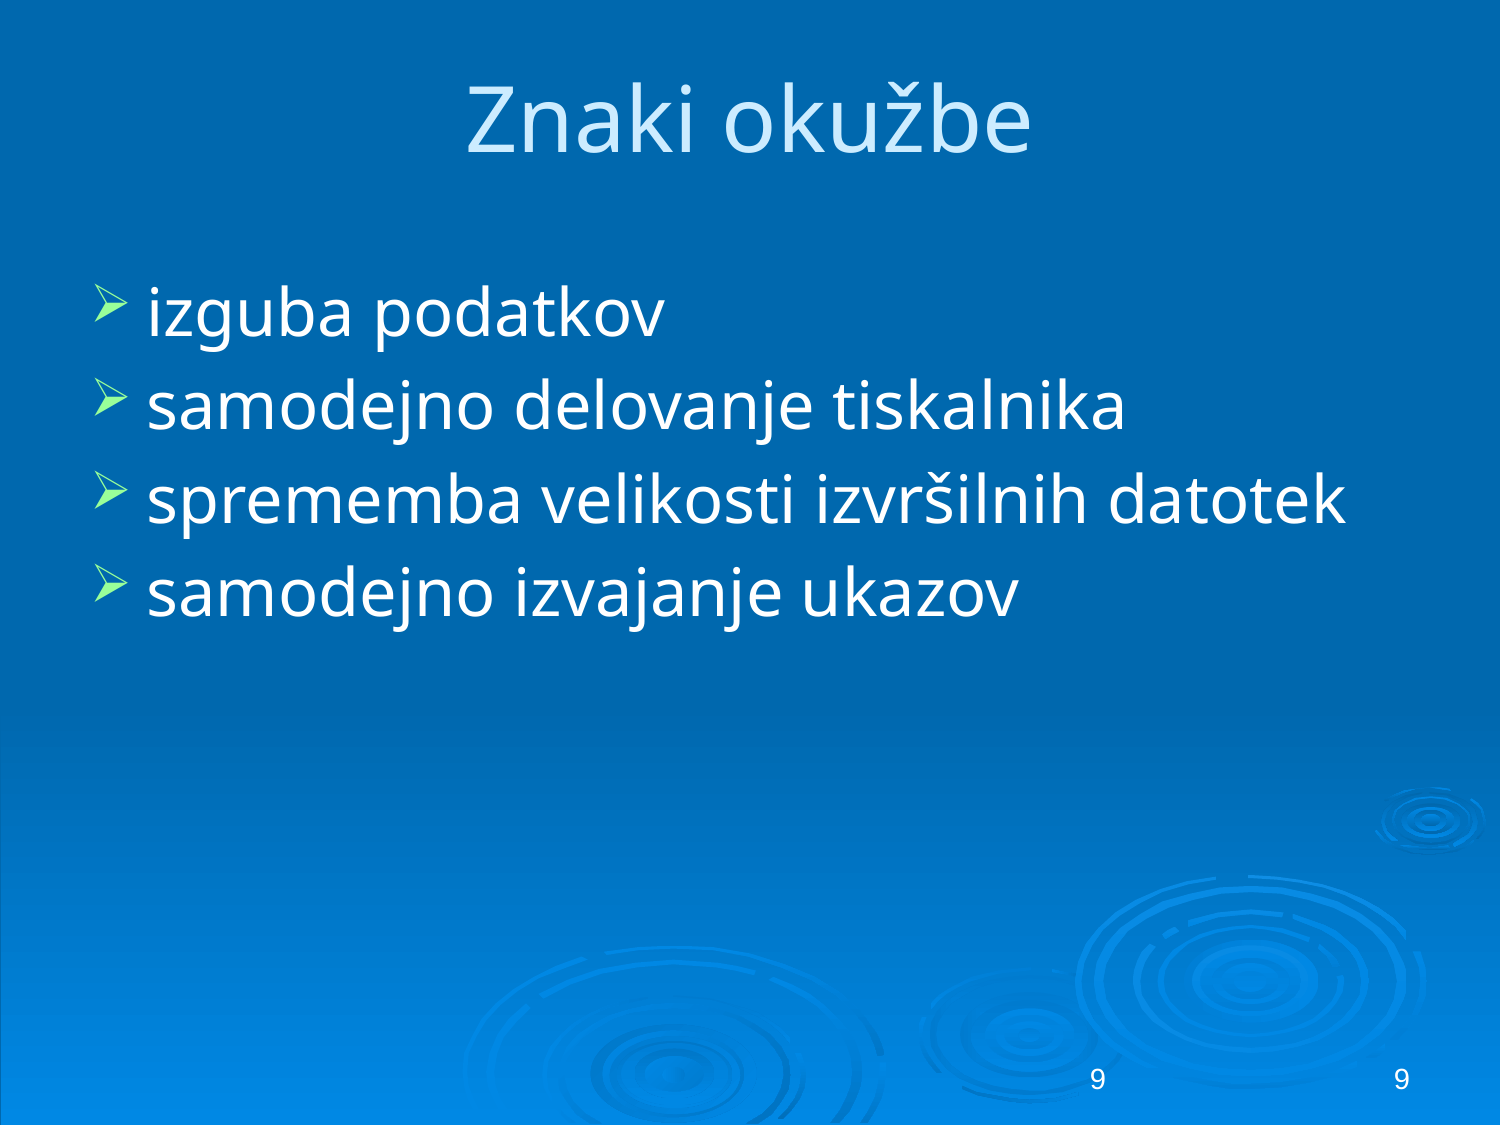

# Znaki okužbe
izguba podatkov
samodejno delovanje tiskalnika
sprememba velikosti izvršilnih datotek
samodejno izvajanje ukazov